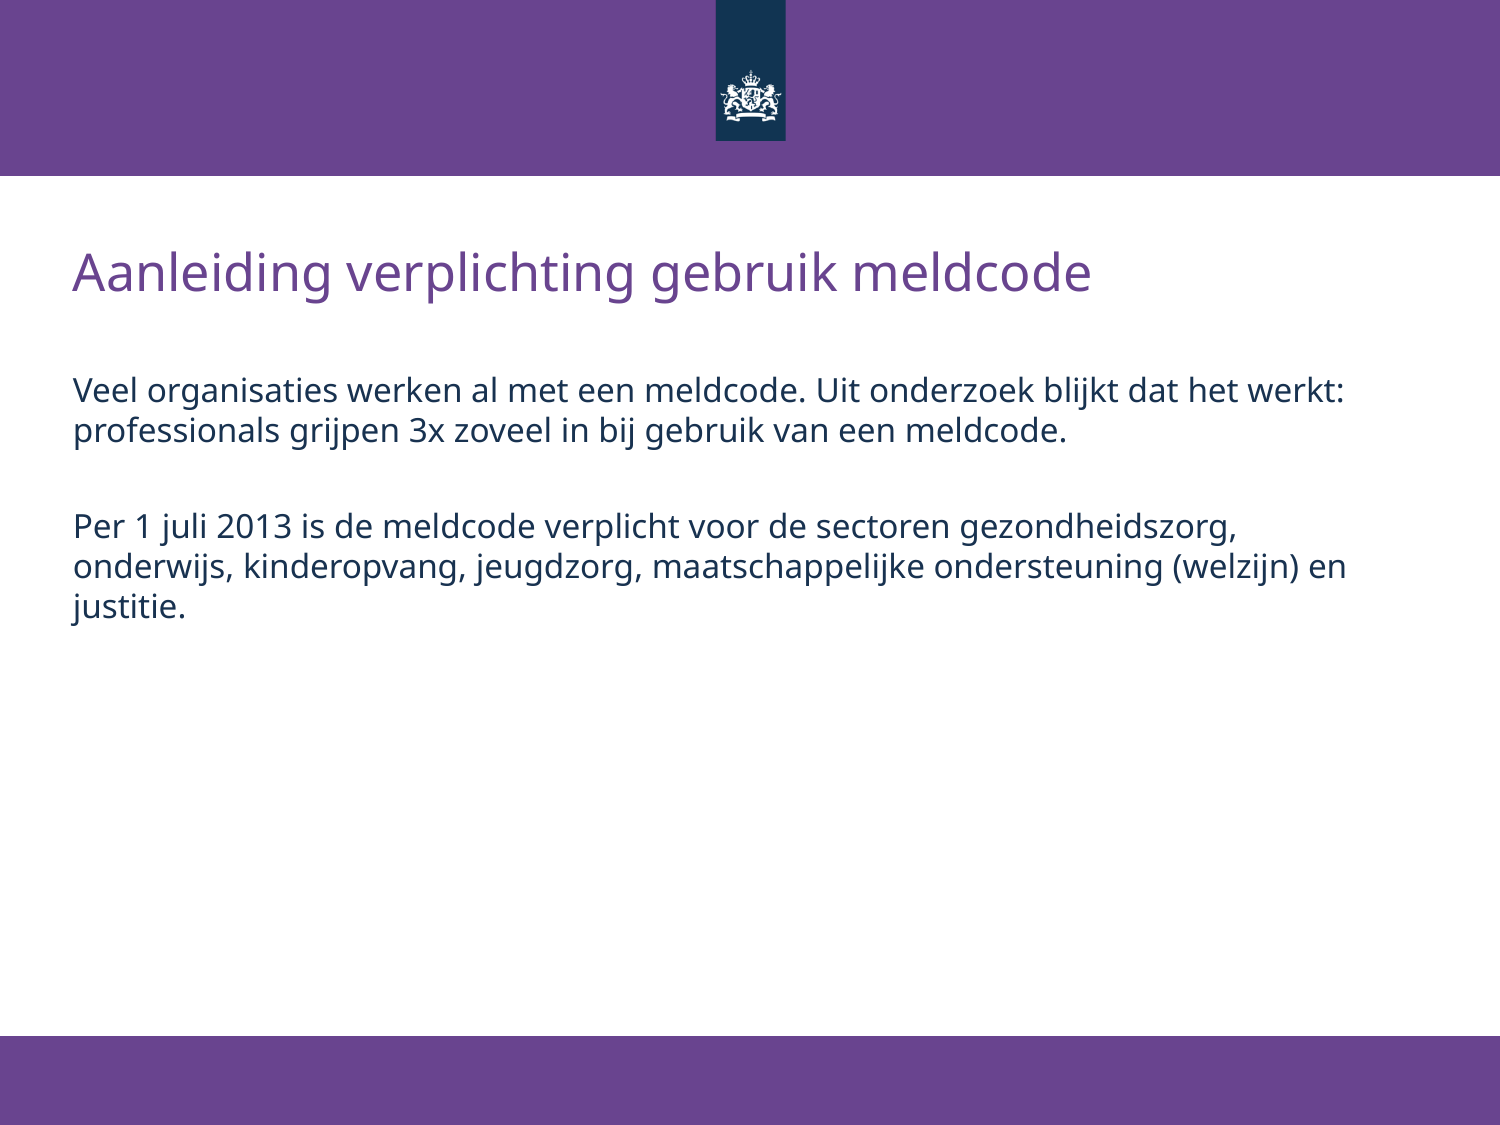

# Aanleiding verplichting gebruik meldcode
Veel organisaties werken al met een meldcode. Uit onderzoek blijkt dat het werkt: professionals grijpen 3x zoveel in bij gebruik van een meldcode.
Per 1 juli 2013 is de meldcode verplicht voor de sectoren gezondheidszorg, onderwijs, kinderopvang, jeugdzorg, maatschappelijke ondersteuning (welzijn) en justitie.